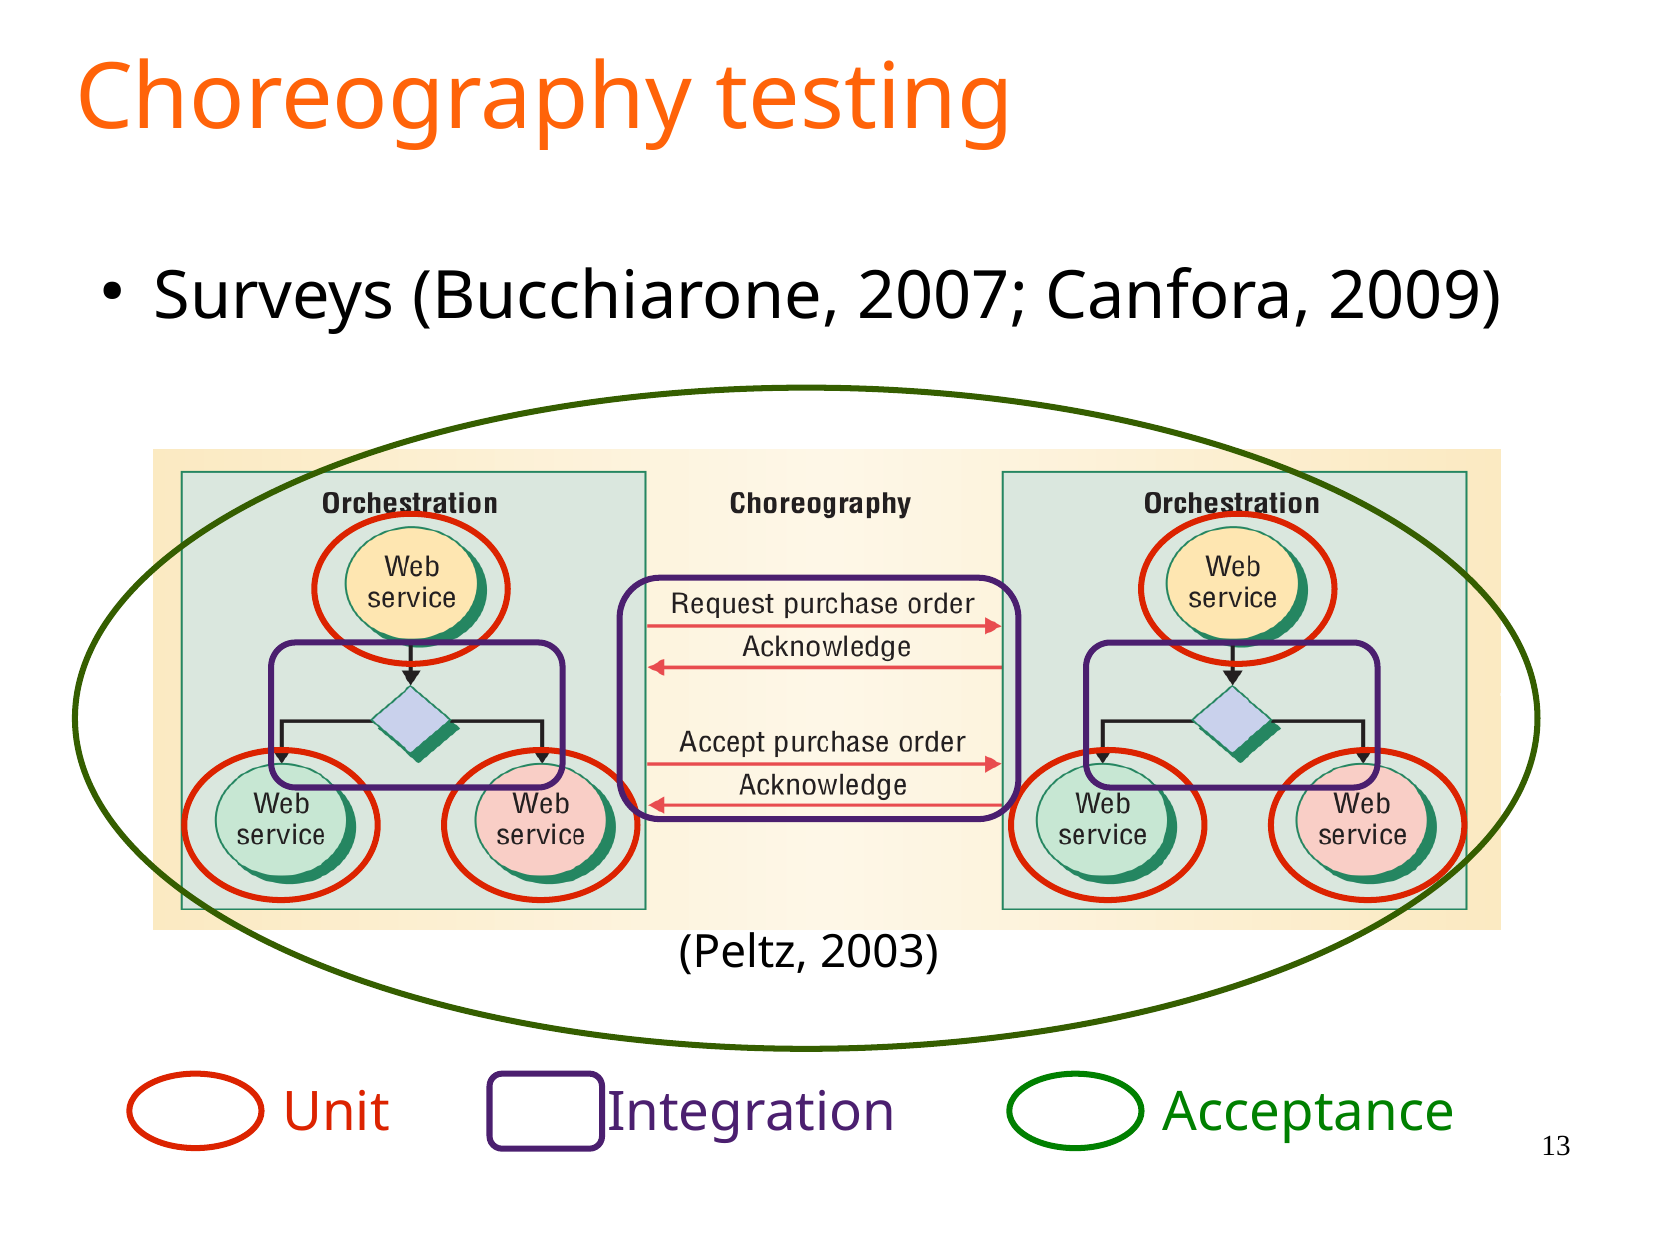

# Choreography testing
Surveys (Bucchiarone, 2007; Canfora, 2009)
(Peltz, 2003)
Unit
Integration
Acceptance
13